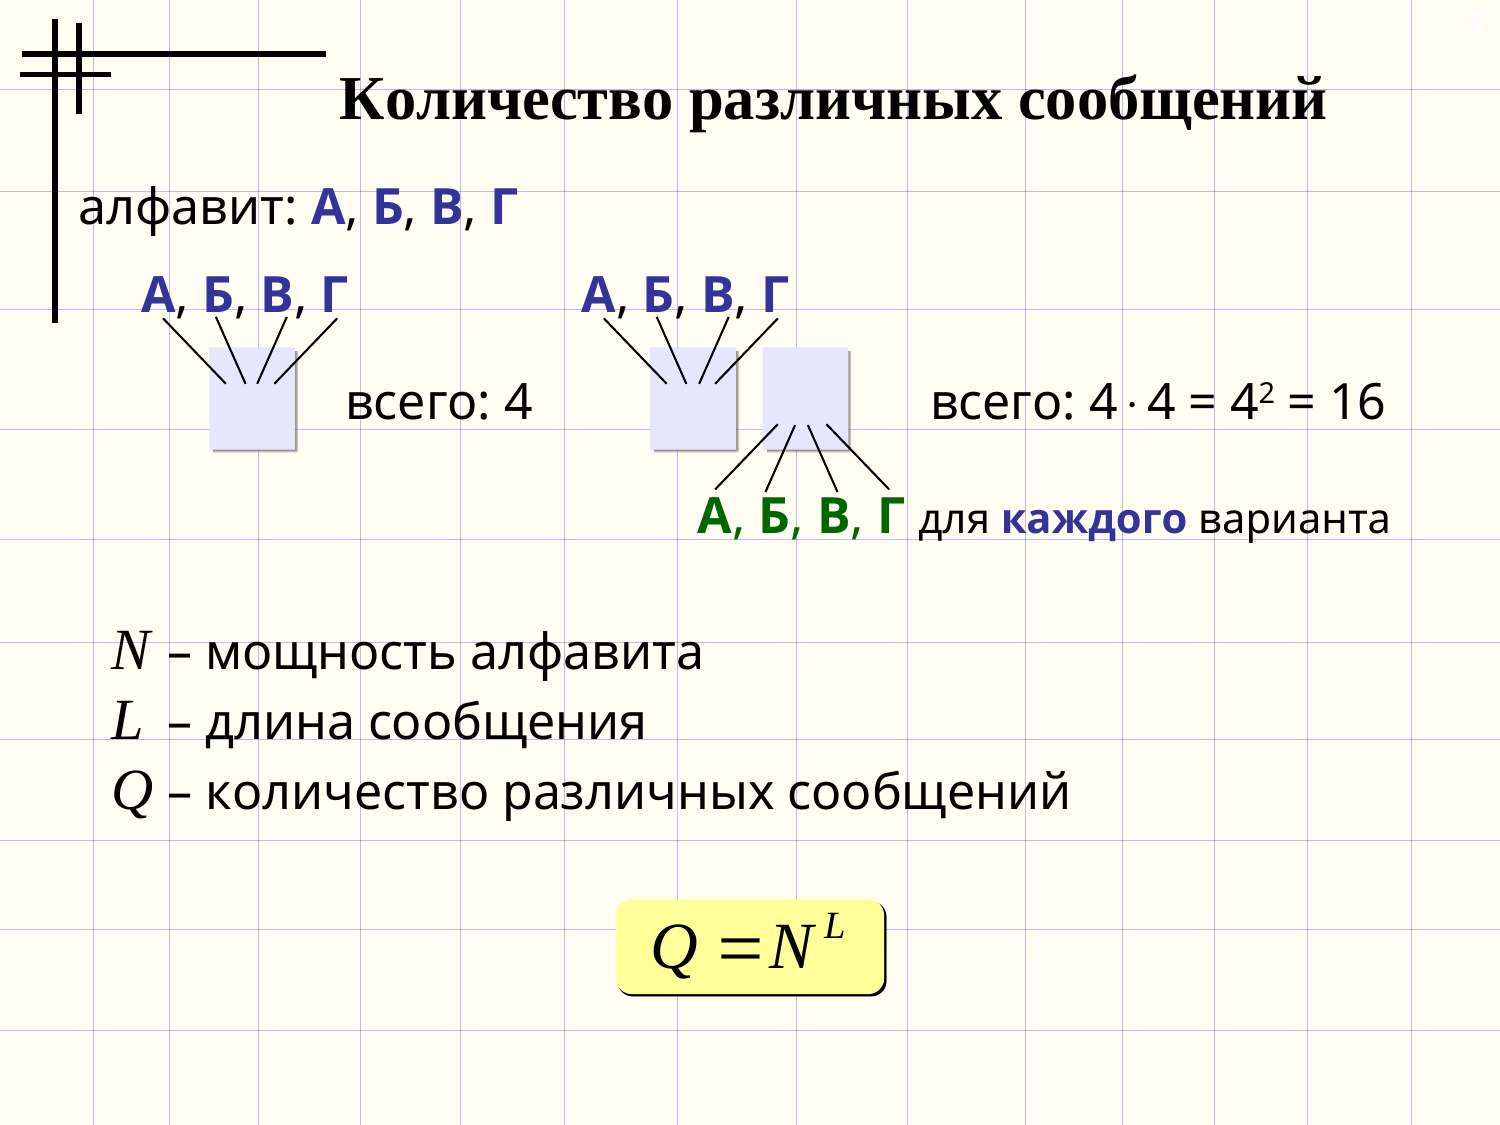

# Количество различных сообщений
алфавит: А, Б, В, Г
А, Б, В, Г
всего: 4
А, Б, В, Г
всего: 44 = 42 = 16
А, Б, В, Г для каждого варианта
N 	– мощность алфавита
L 	– длина сообщения
Q – количество различных сообщений